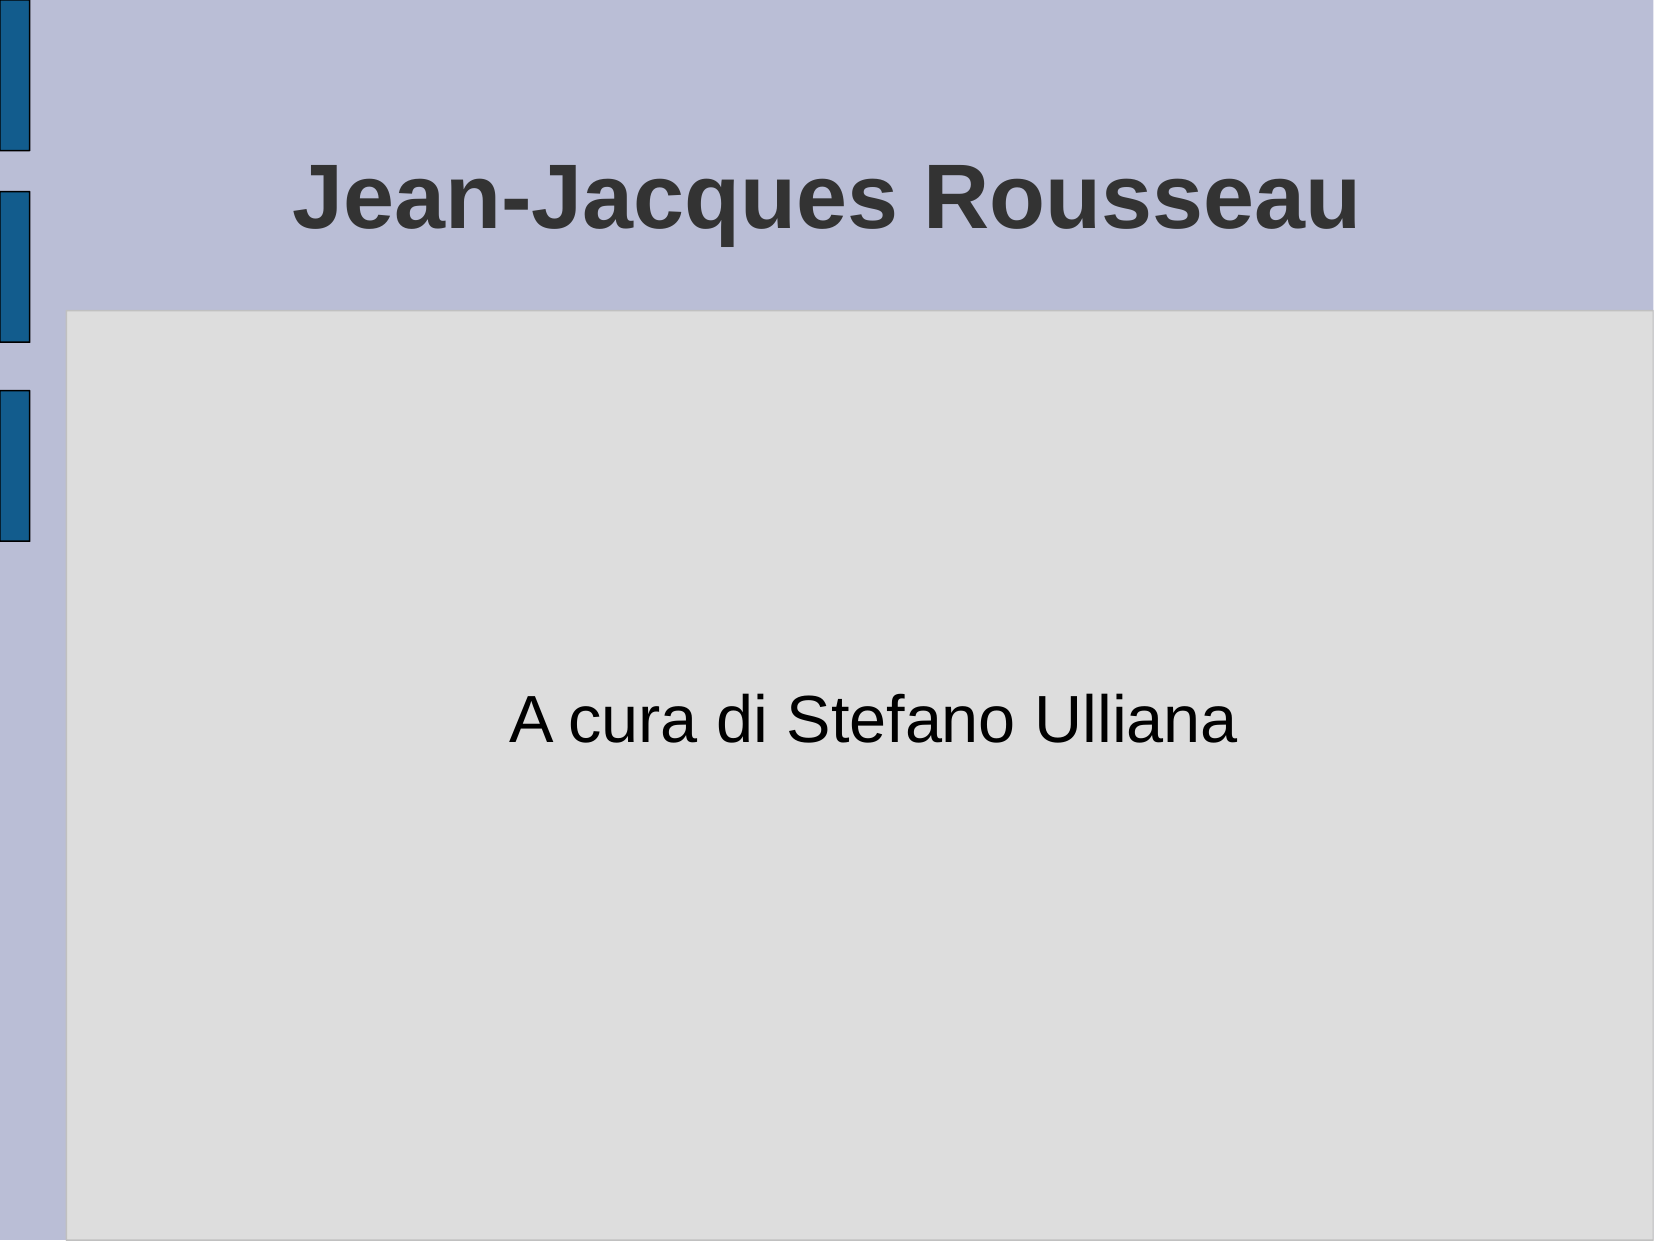

# Jean-Jacques Rousseau
A cura di Stefano Ulliana